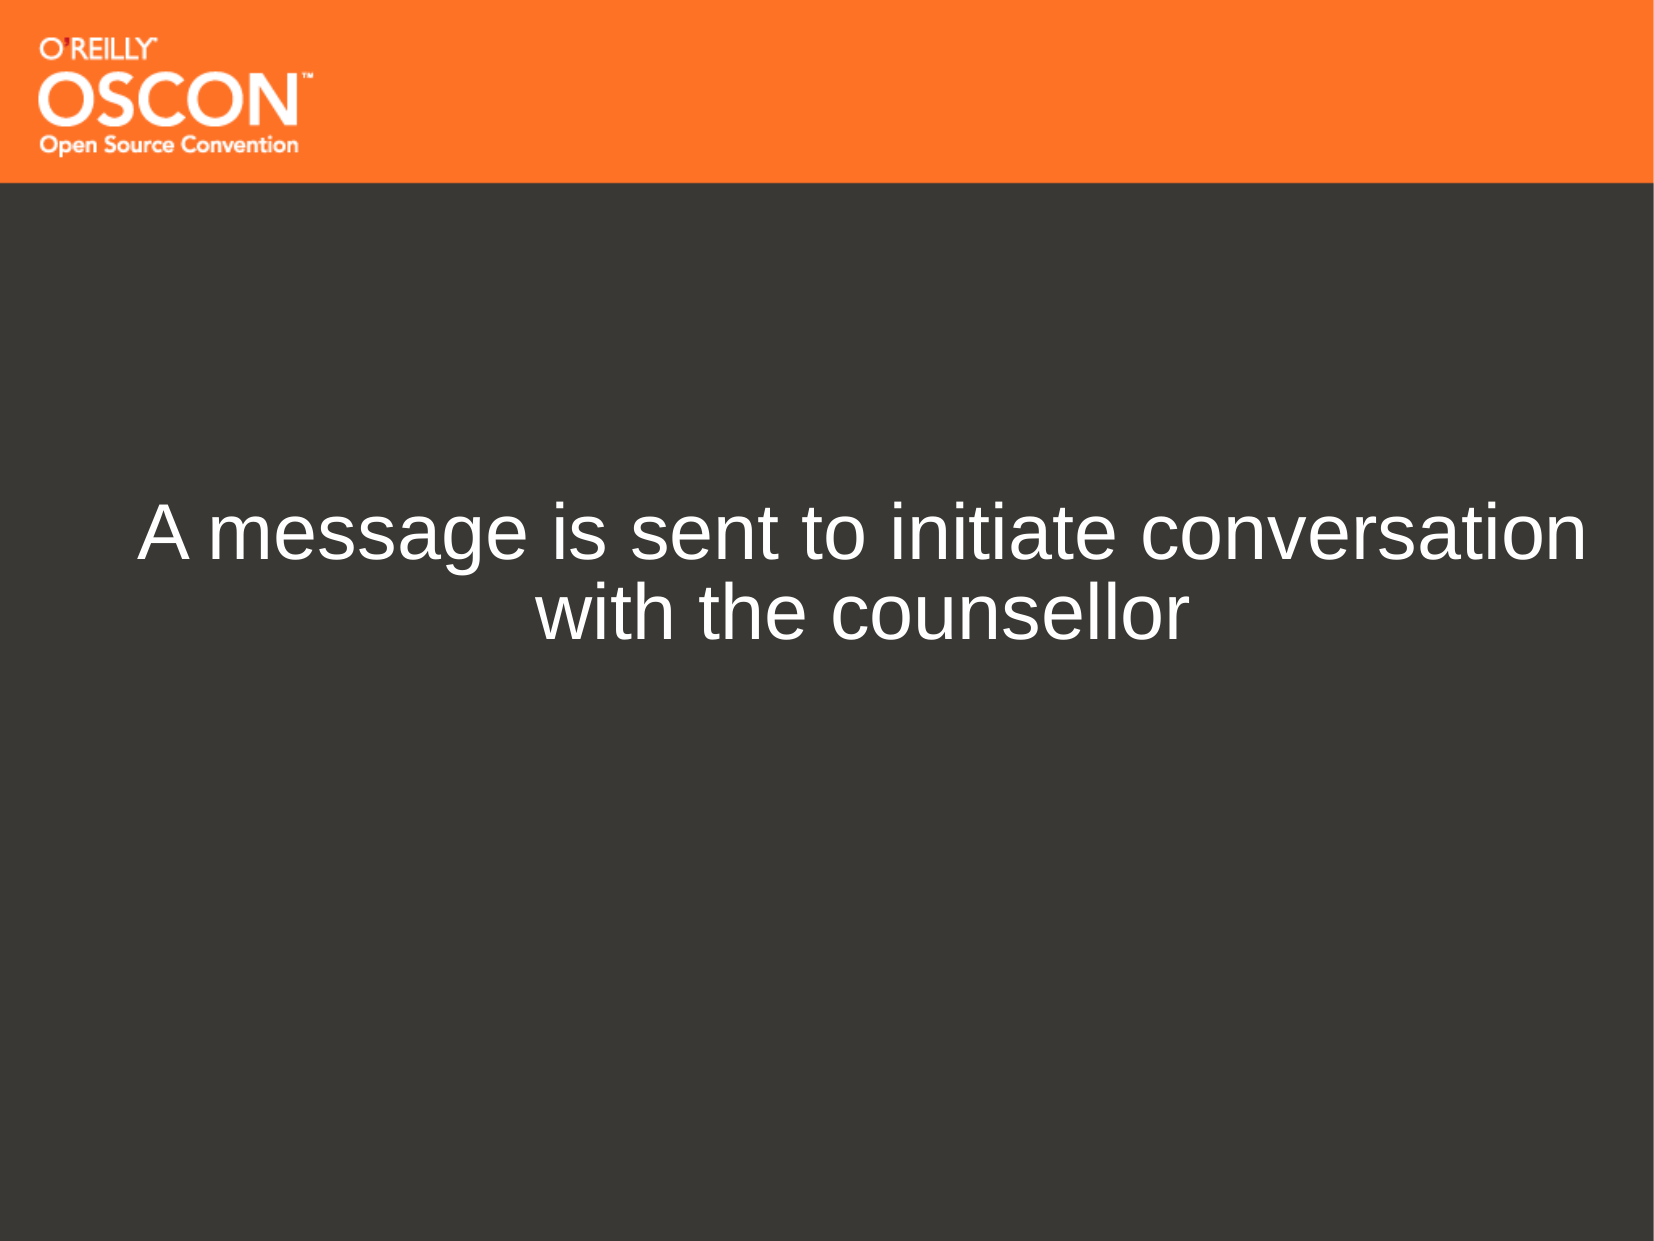

#
A message is sent to initiate conversation with the counsellor